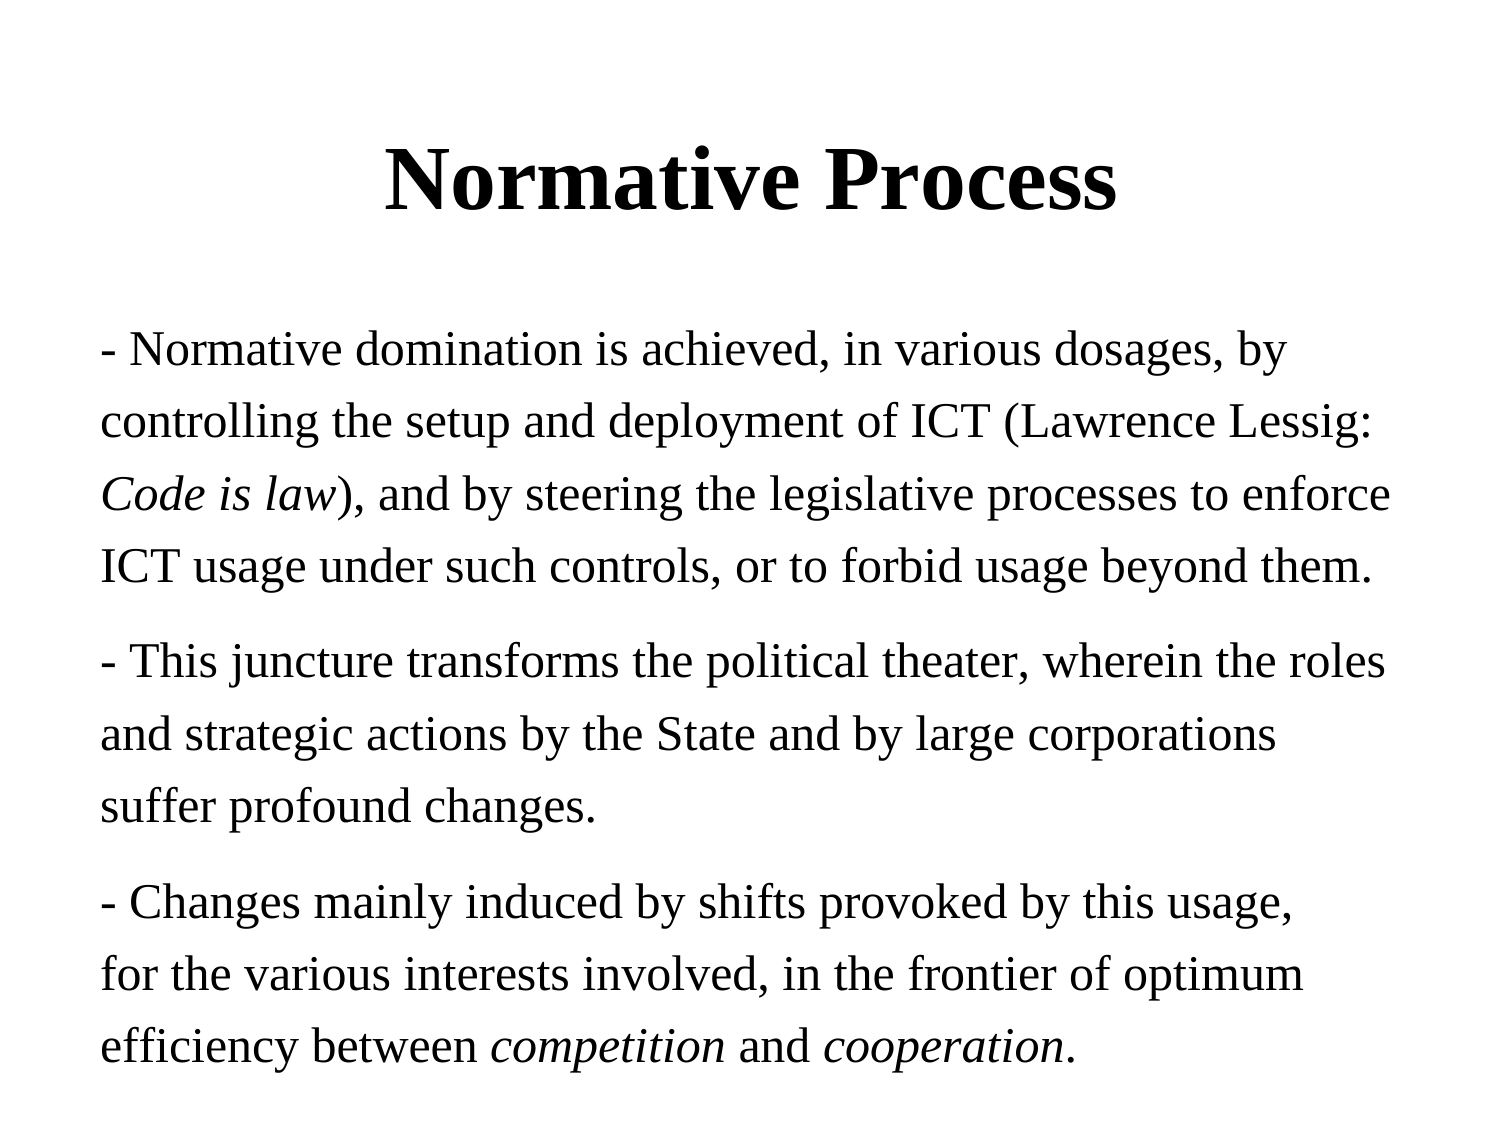

# Normative Process
- Normative domination is achieved, in various dosages, by controlling the setup and deployment of ICT (Lawrence Lessig: Code is law), and by steering the legislative processes to enforce ICT usage under such controls, or to forbid usage beyond them.
- This juncture transforms the political theater, wherein the roles and strategic actions by the State and by large corporations suffer profound changes.
- Changes mainly induced by shifts provoked by this usage,
for the various interests involved, in the frontier of optimum efficiency between competition and cooperation.